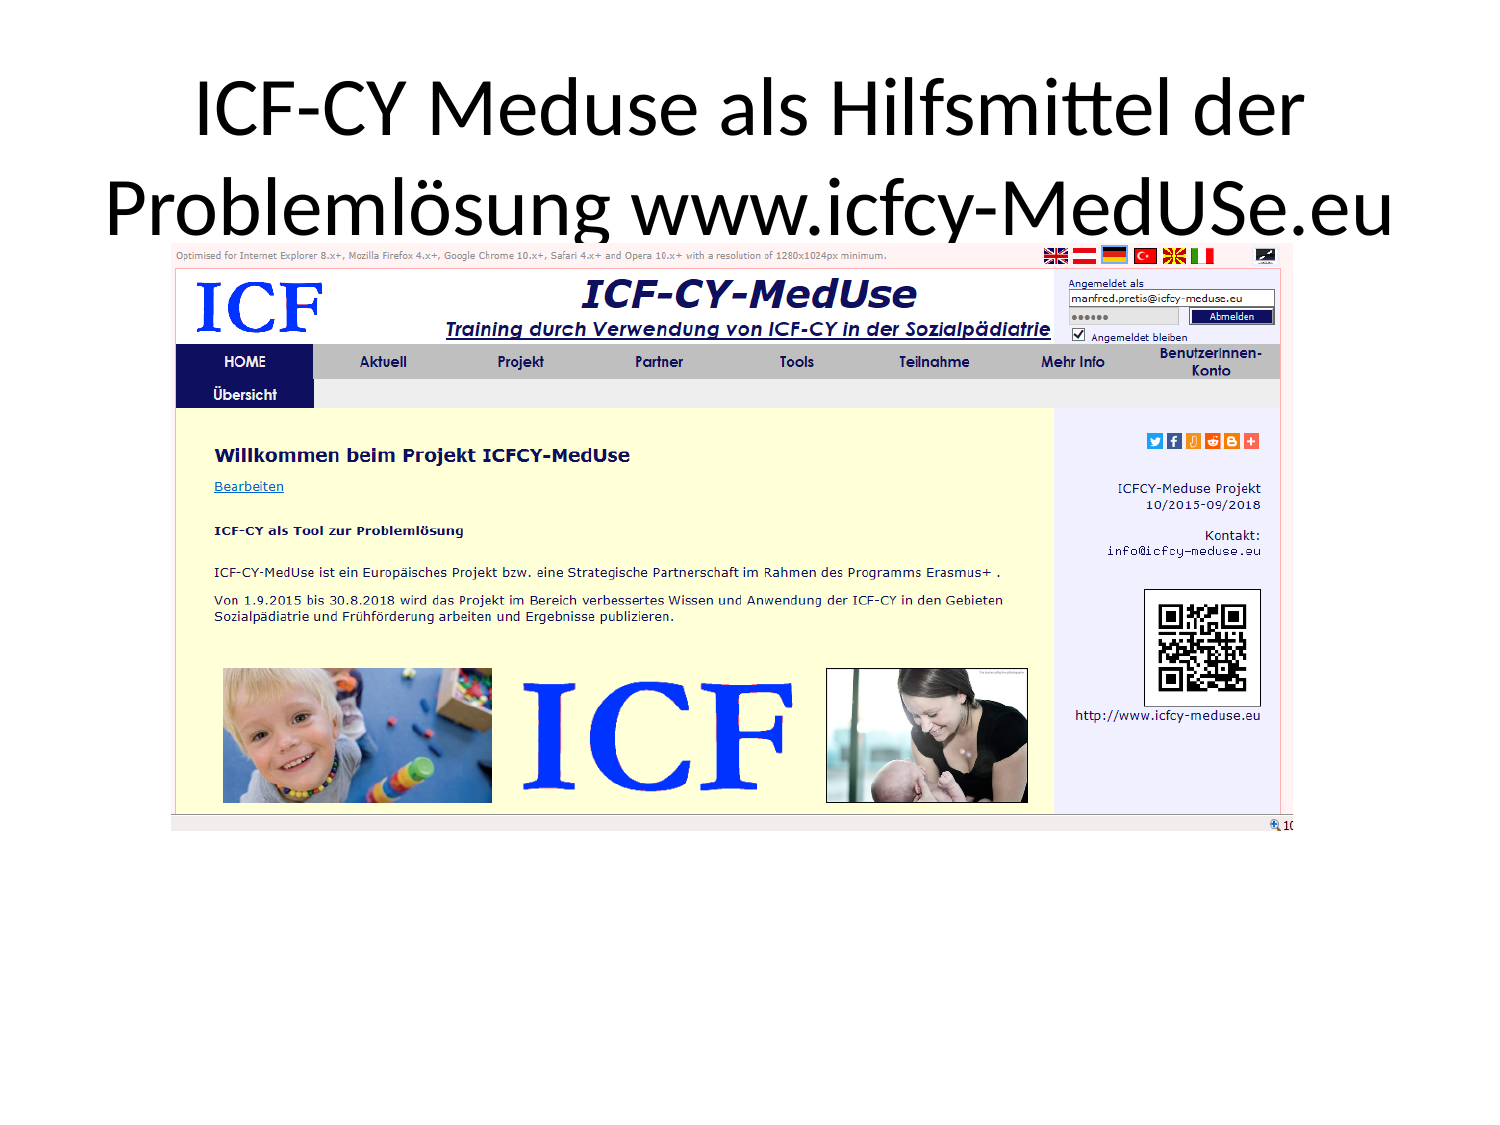

# ICF-CY Meduse als Hilfsmittel der Problemlösung www.icfcy-MedUSe.eu